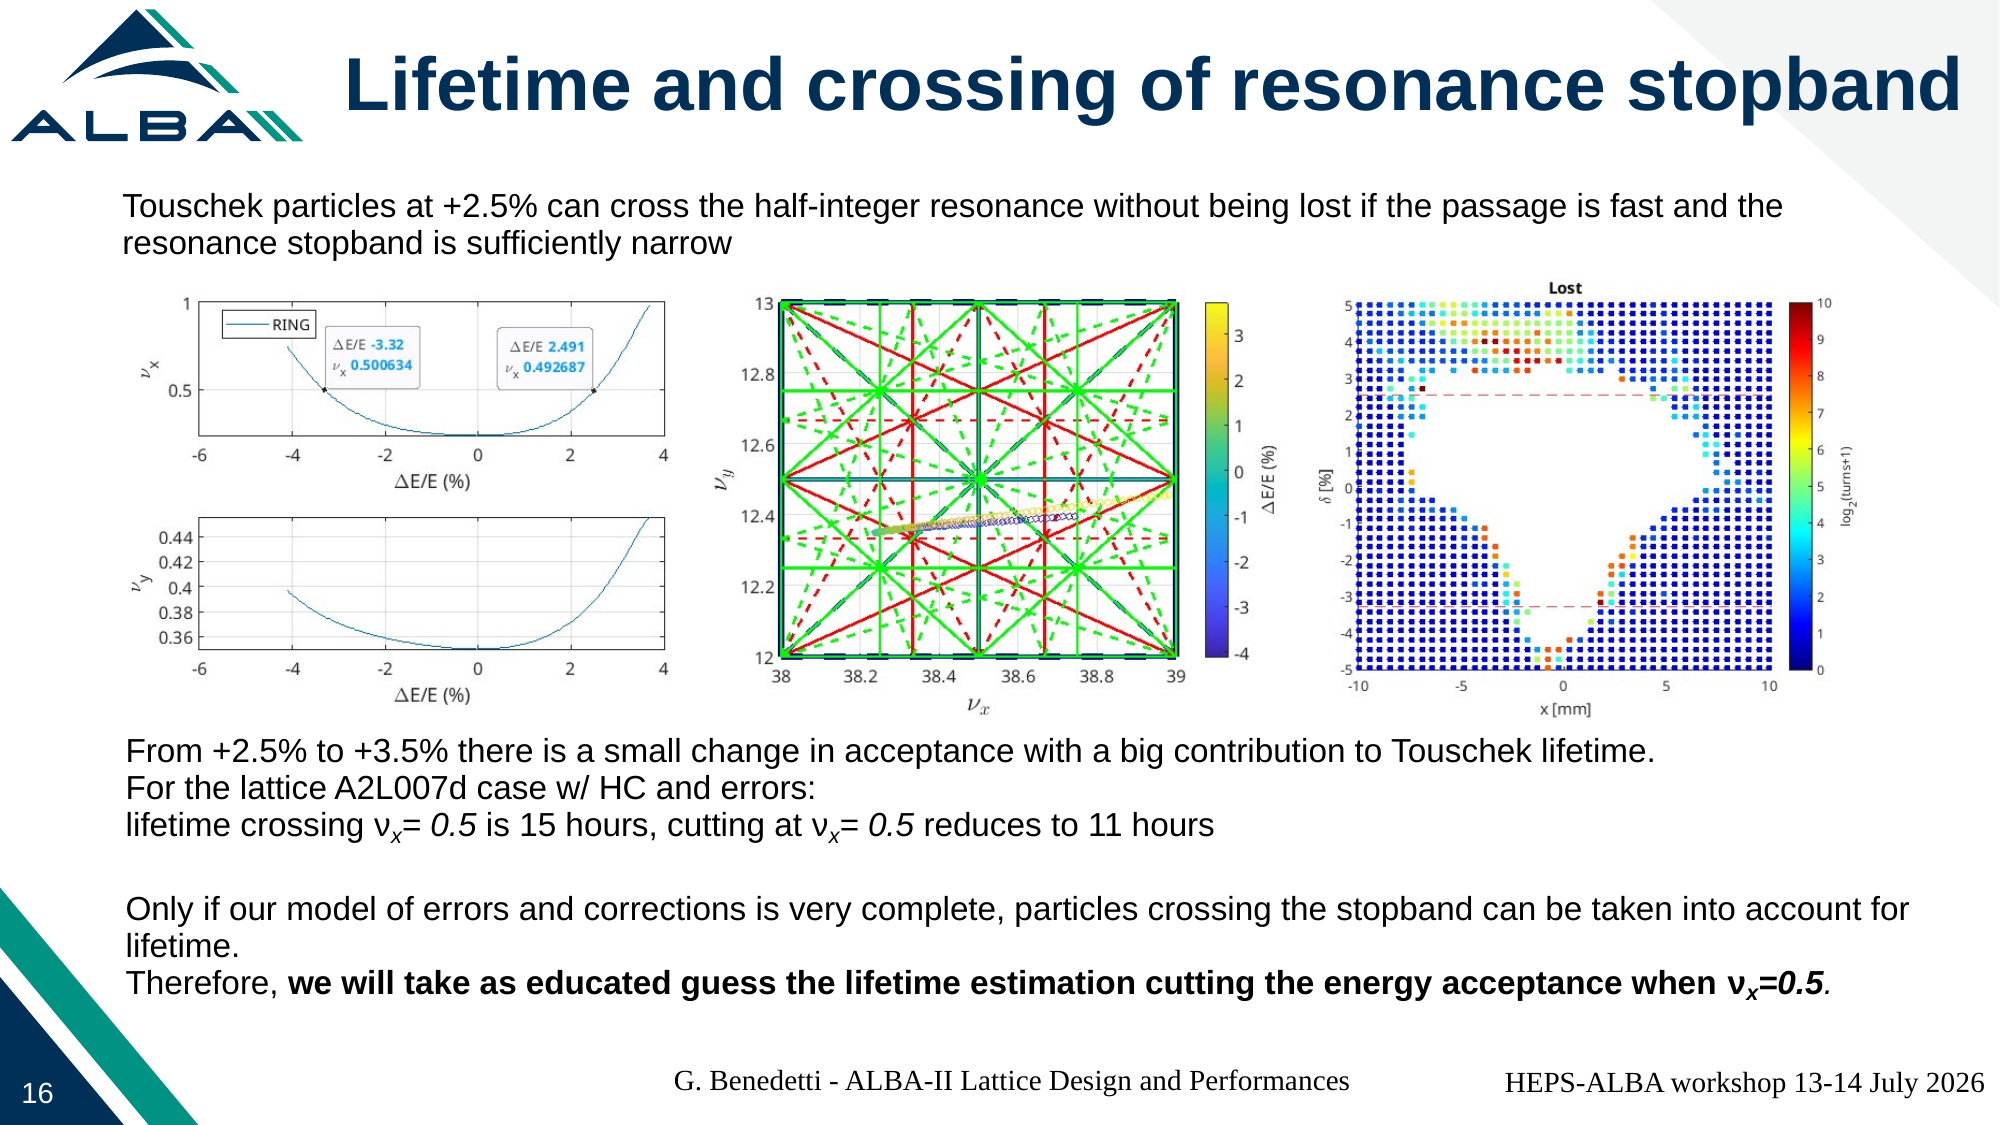

# Lifetime and crossing of resonance stopband
Touschek particles at +2.5% can cross the half-integer resonance without being lost if the passage is fast and the resonance stopband is sufficiently narrow
From +2.5% to +3.5% there is a small change in acceptance with a big contribution to Touschek lifetime.
For the lattice A2L007d case w/ HC and errors:
lifetime crossing νx= 0.5 is 15 hours, cutting at νx= 0.5 reduces to 11 hours
Only if our model of errors and corrections is very complete, particles crossing the stopband can be taken into account for lifetime.
Therefore, we will take as educated guess the lifetime estimation cutting the energy acceptance when νx=0.5.
G. Benedetti - ALBA-II Lattice Design and Performances
HEPS-ALBA workshop 13-14 July 2026